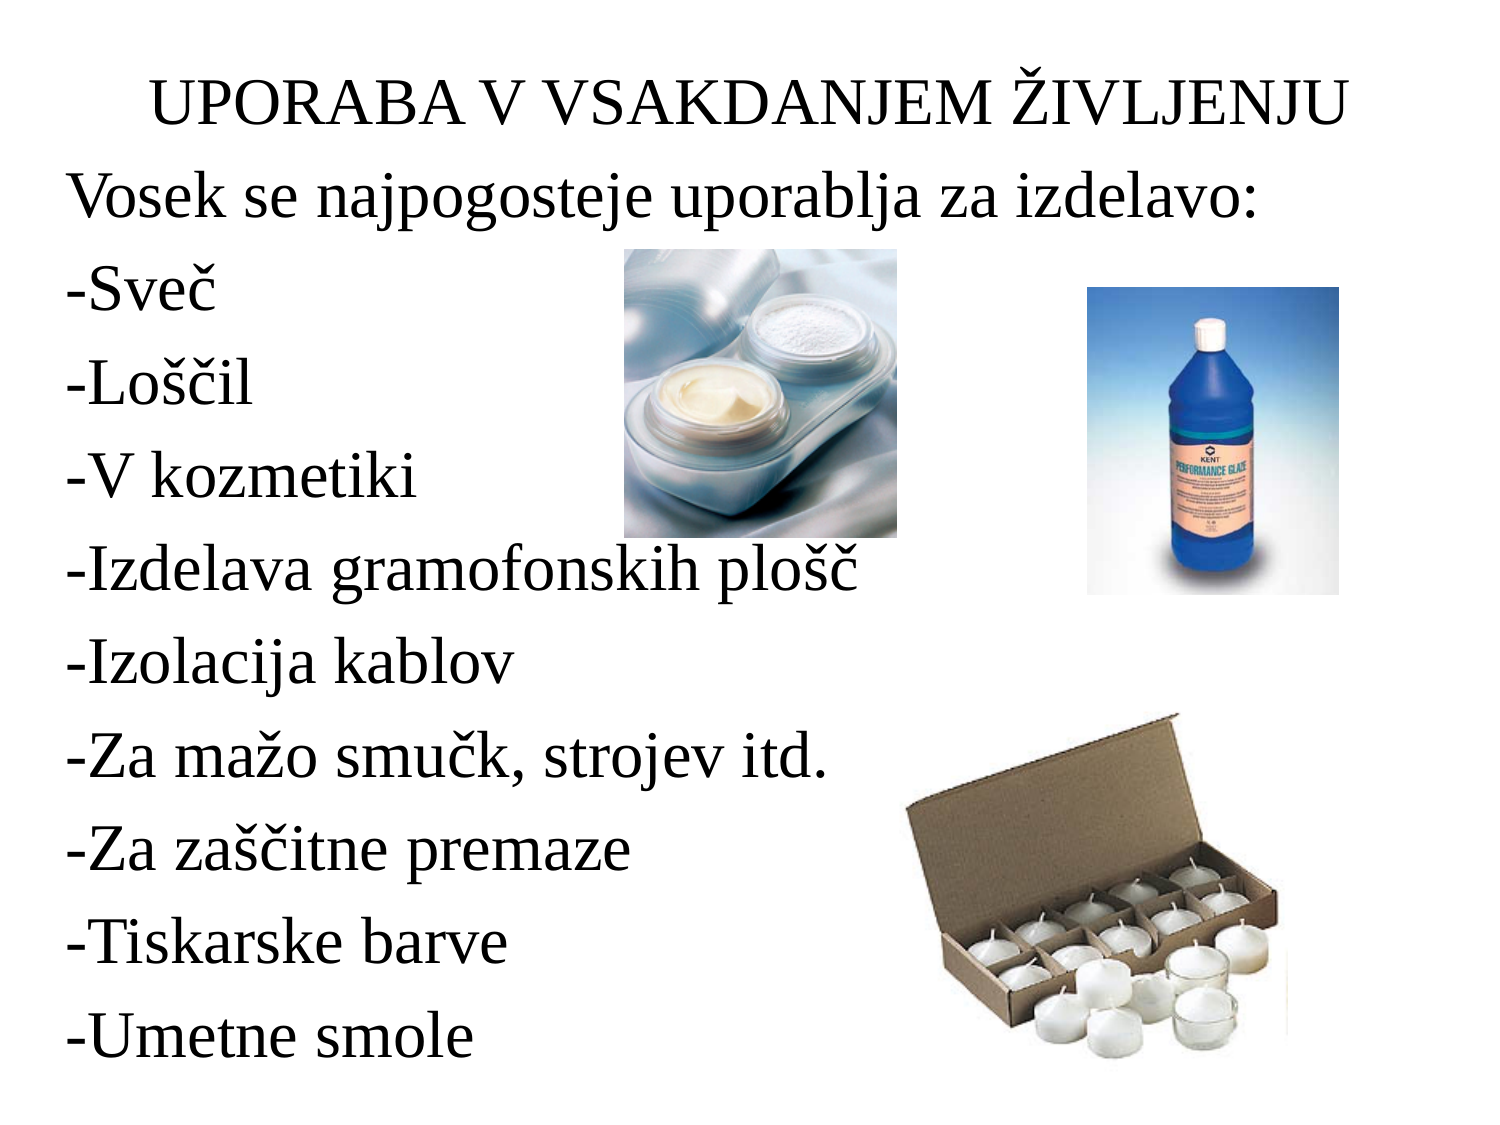

# UPORABA V VSAKDANJEM ŽIVLJENJU
Vosek se najpogosteje uporablja za izdelavo:
-Sveč
-Loščil
-V kozmetiki
-Izdelava gramofonskih plošč
-Izolacija kablov
-Za mažo smučk, strojev itd.
-Za zaščitne premaze
-Tiskarske barve
-Umetne smole